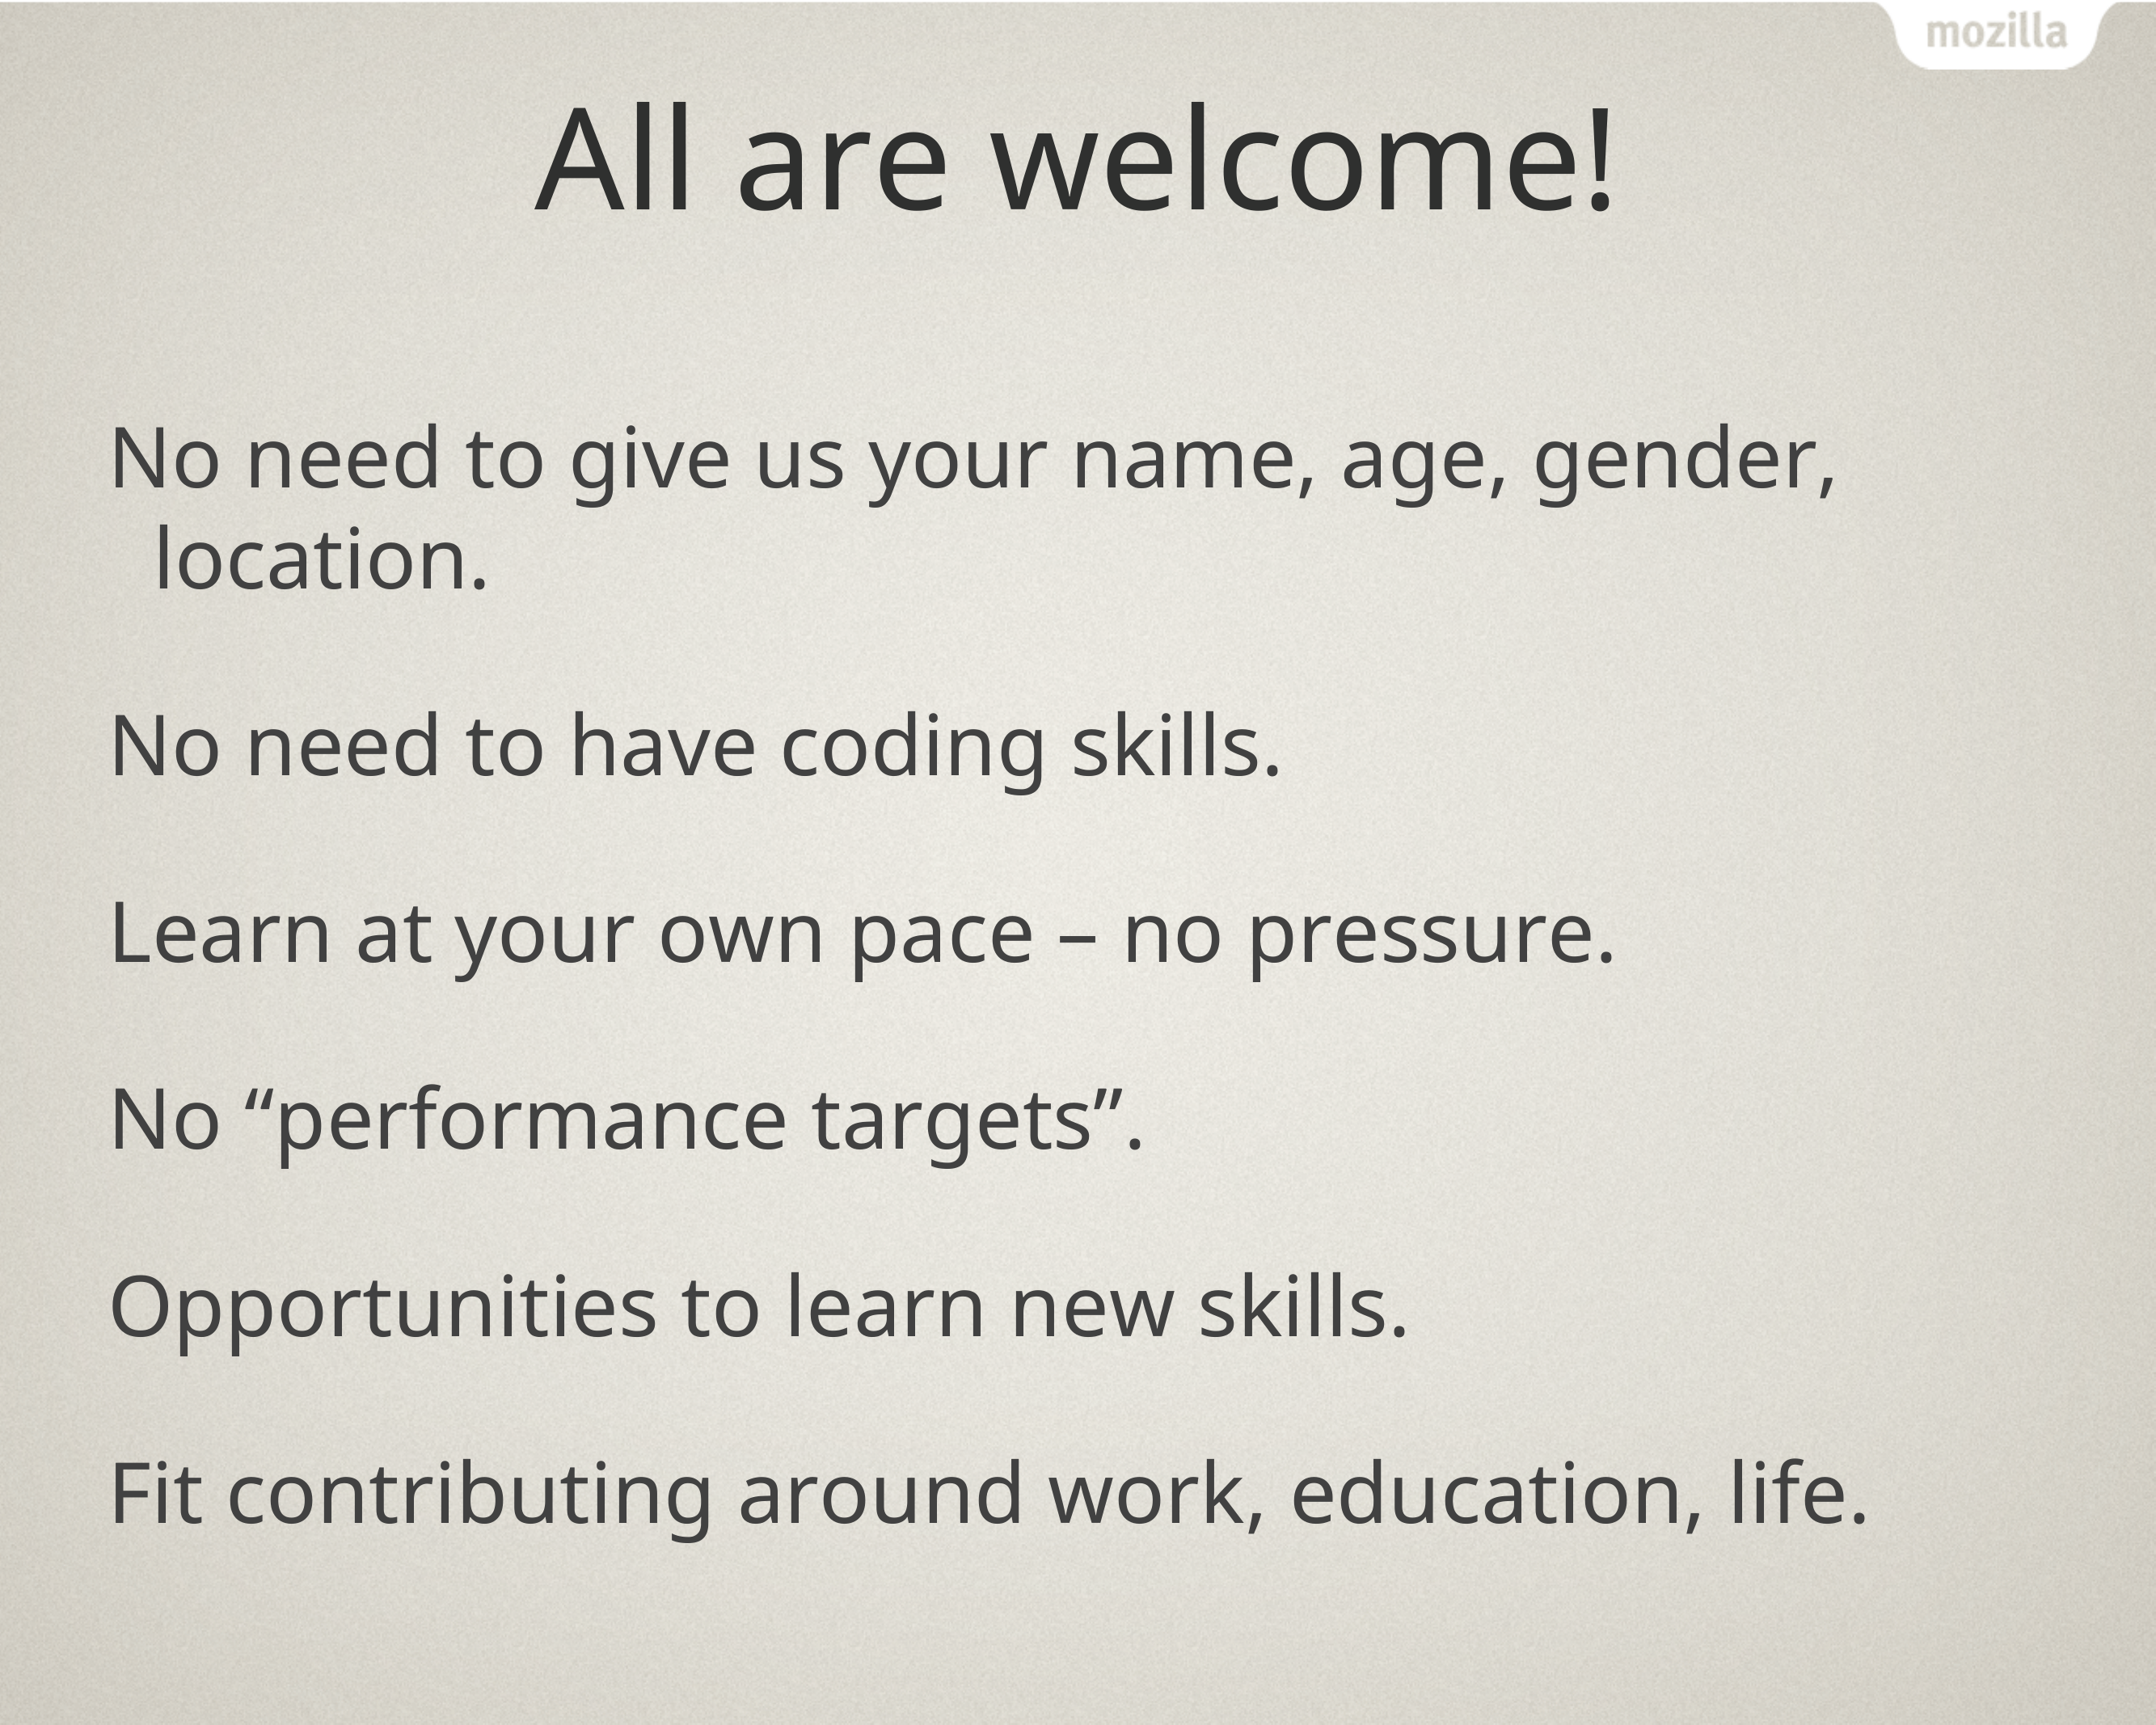

# All are welcome!
No need to give us your name, age, gender, location.
No need to have coding skills.
Learn at your own pace – no pressure.
No “performance targets”.
Opportunities to learn new skills.
Fit contributing around work, education, life.